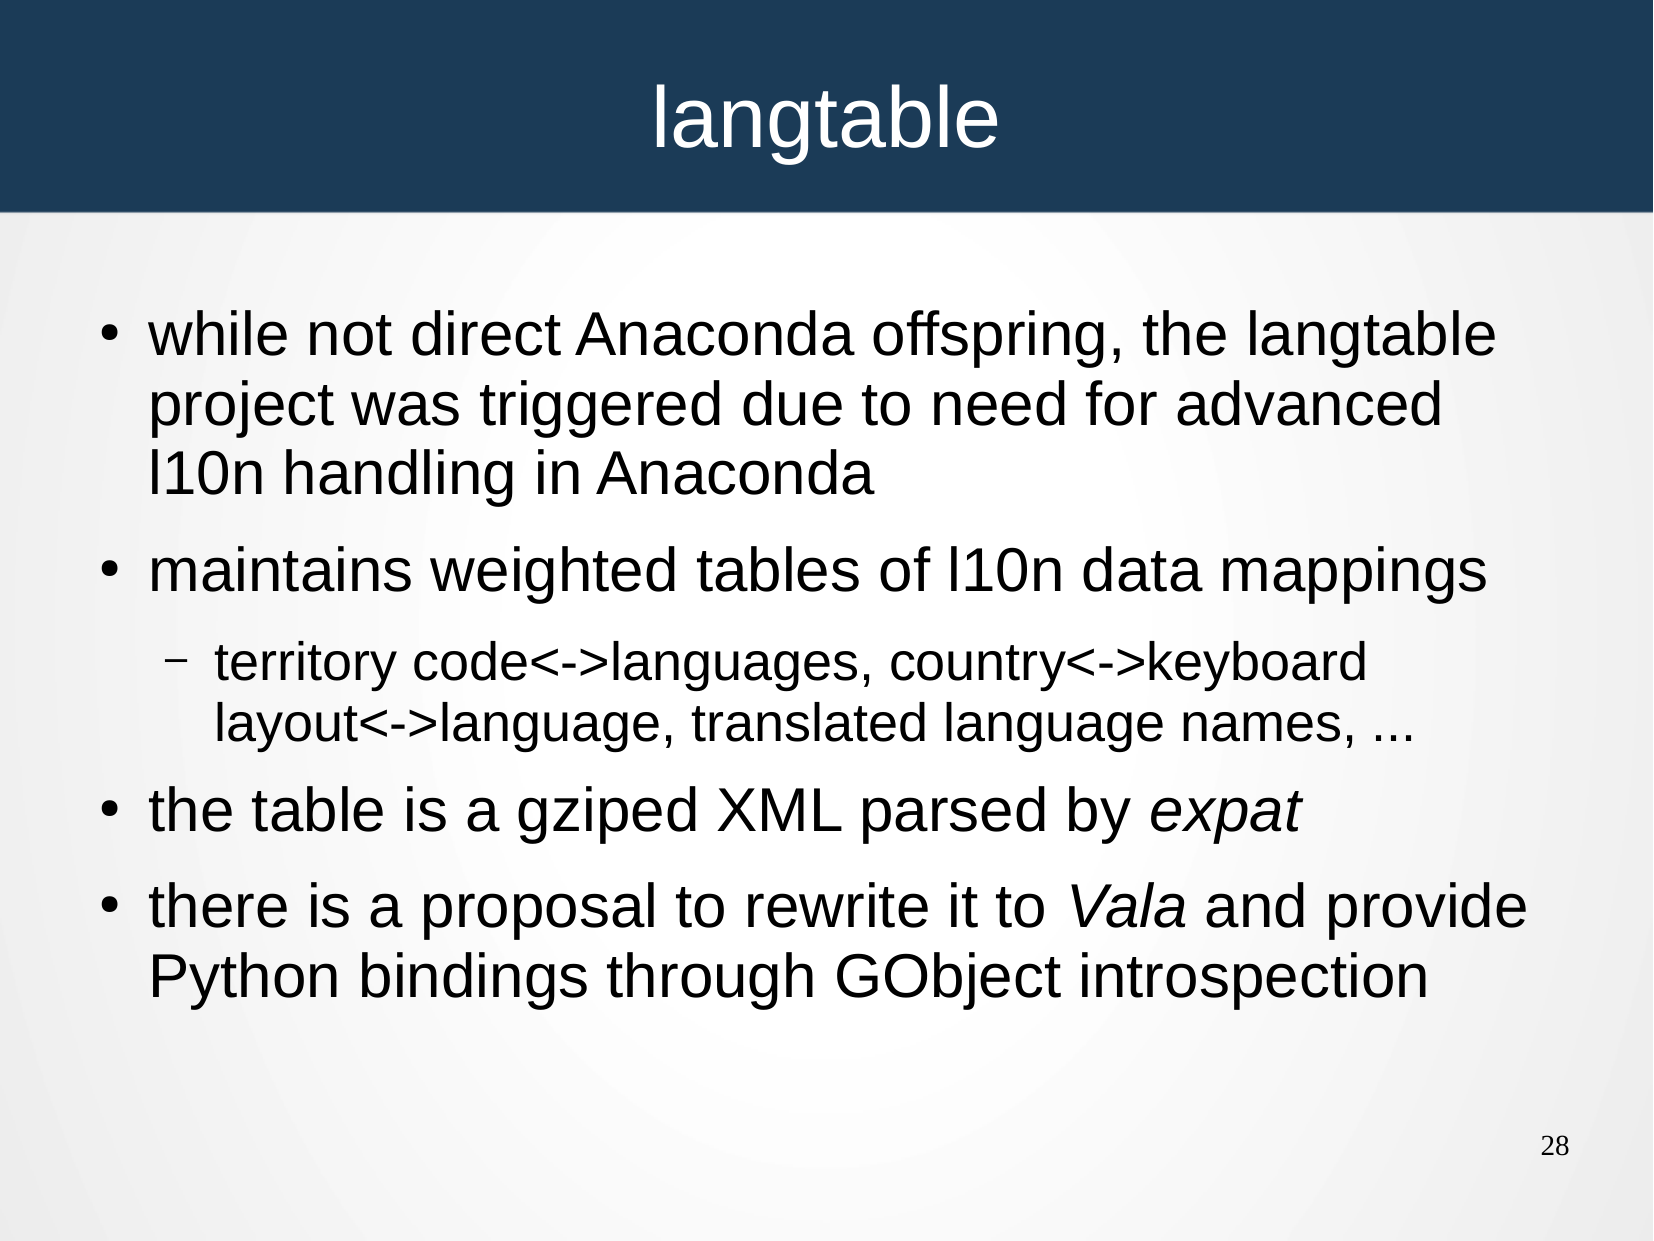

# langtable
while not direct Anaconda offspring, the langtable project was triggered due to need for advanced l10n handling in Anaconda
maintains weighted tables of l10n data mappings
territory code<->languages, country<->keyboard layout<->language, translated language names, ...
the table is a gziped XML parsed by expat
there is a proposal to rewrite it to Vala and provide Python bindings through GObject introspection
28